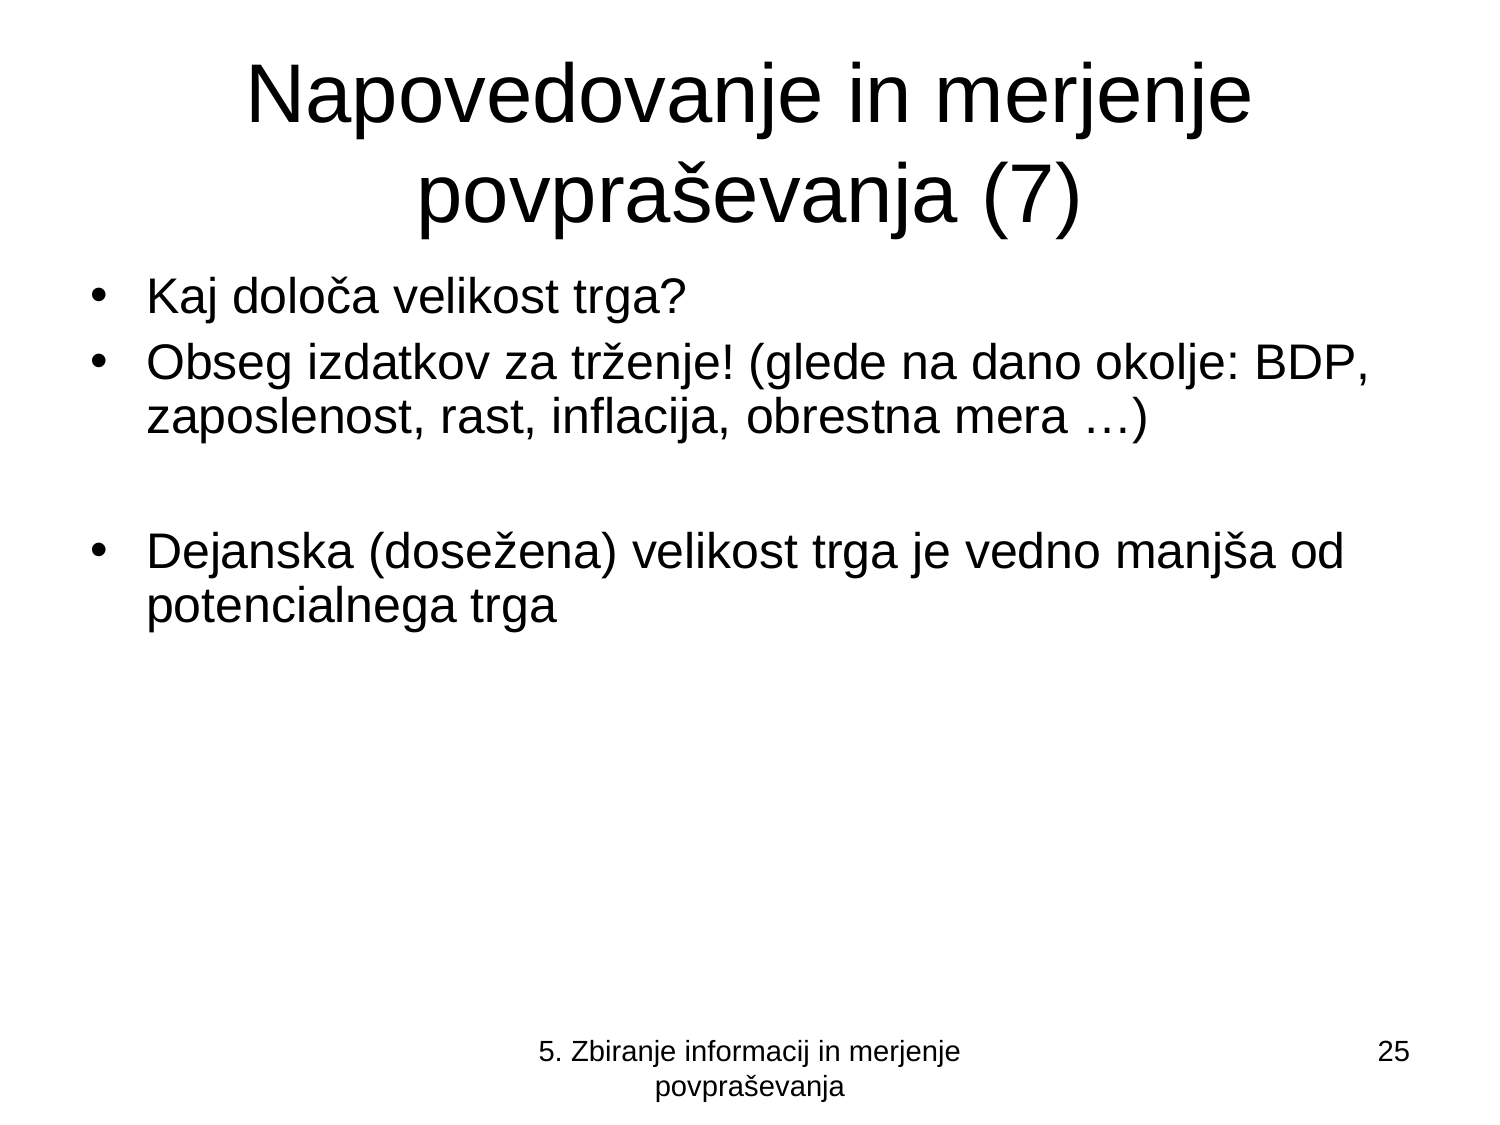

# Napovedovanje in merjenje povpraševanja (7)
Kaj določa velikost trga?
Obseg izdatkov za trženje! (glede na dano okolje: BDP, zaposlenost, rast, inflacija, obrestna mera …)
Dejanska (dosežena) velikost trga je vedno manjša od potencialnega trga
5. Zbiranje informacij in merjenje povpraševanja